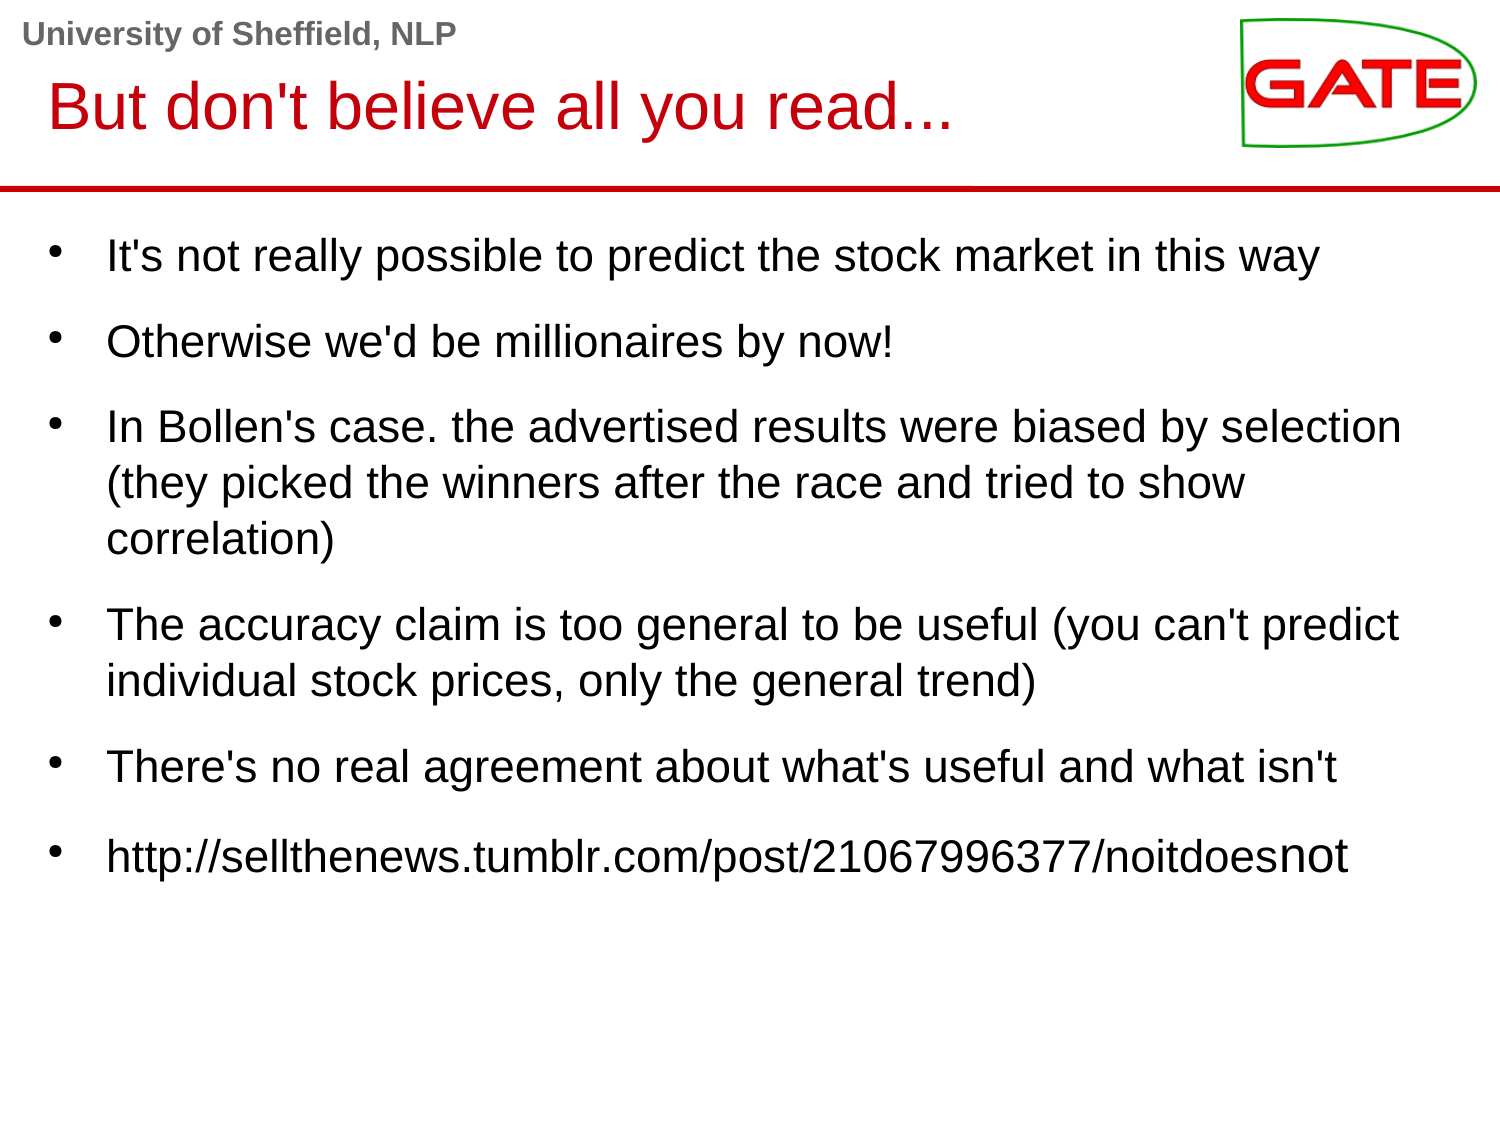

# But don't believe all you read...
It's not really possible to predict the stock market in this way
Otherwise we'd be millionaires by now!
In Bollen's case. the advertised results were biased by selection (they picked the winners after the race and tried to show correlation)
The accuracy claim is too general to be useful (you can't predict individual stock prices, only the general trend)
There's no real agreement about what's useful and what isn't
http://sellthenews.tumblr.com/post/21067996377/noitdoesnot